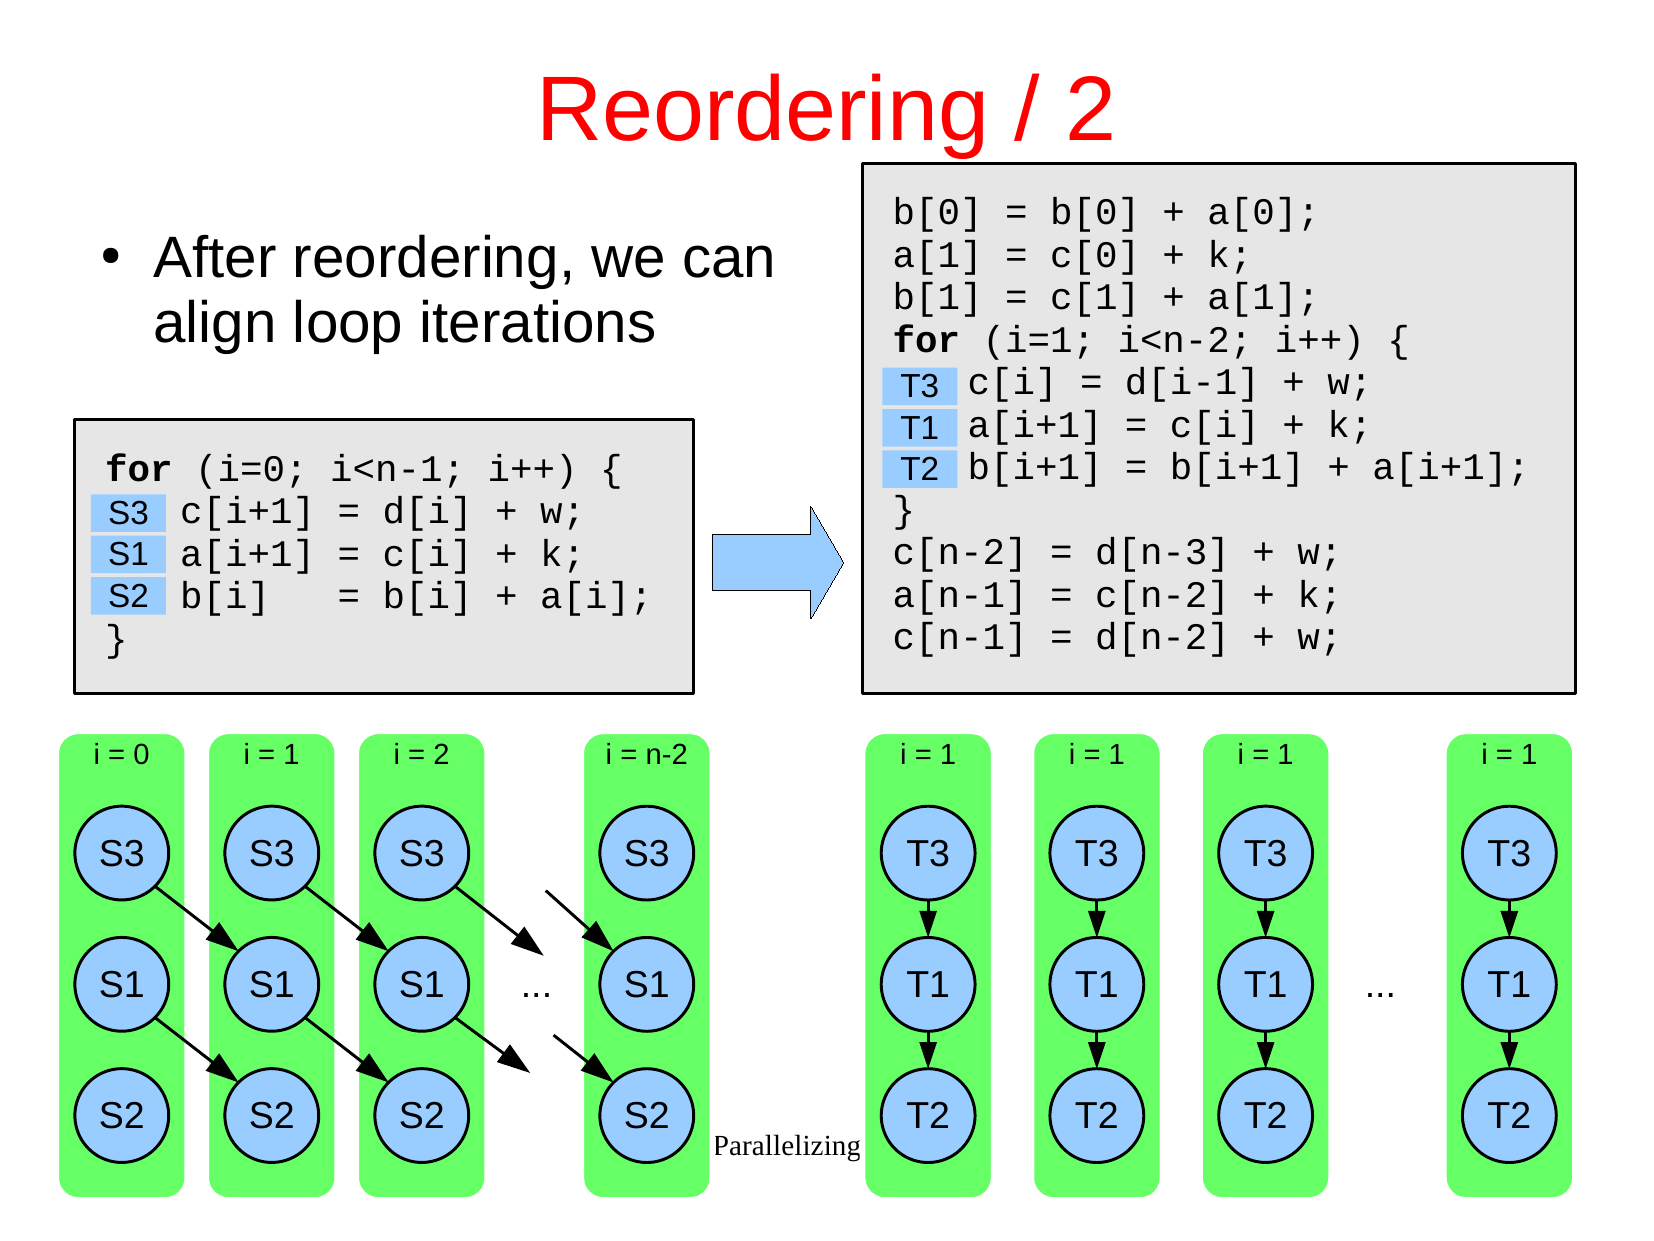

# Reordering / 2
b[0] = b[0] + a[0];
a[1] = c[0] + k;
b[1] = c[1] + a[1];
for (i=1; i<n-2; i++) {
	c[i] = d[i-1] + w;
	a[i+1] = c[i] + k;
	b[i+1] = b[i+1] + a[i+1];
}
c[n-2] = d[n-3] + w;
a[n-1] = c[n-2] + k;
c[n-1] = d[n-2] + w;
After reordering, we can align loop iterations
T3
T1
for (i=0; i<n-1; i++) {
	c[i+1] = d[i] + w;
	a[i+1] = c[i] + k;
	b[i] = b[i] + a[i];
}
T2
S3
S1
S2
i = 0
i = 1
i = 2
i = n-2
i = 1
i = 1
i = 1
i = 1
S3
S3
S3
T3
S3
T3
T3
T3
S1
S1
S1
T1
S1
T1
T1
T1
...
...
S2
S2
S2
T2
S2
T2
T2
T2
Parallelizing Loops
24